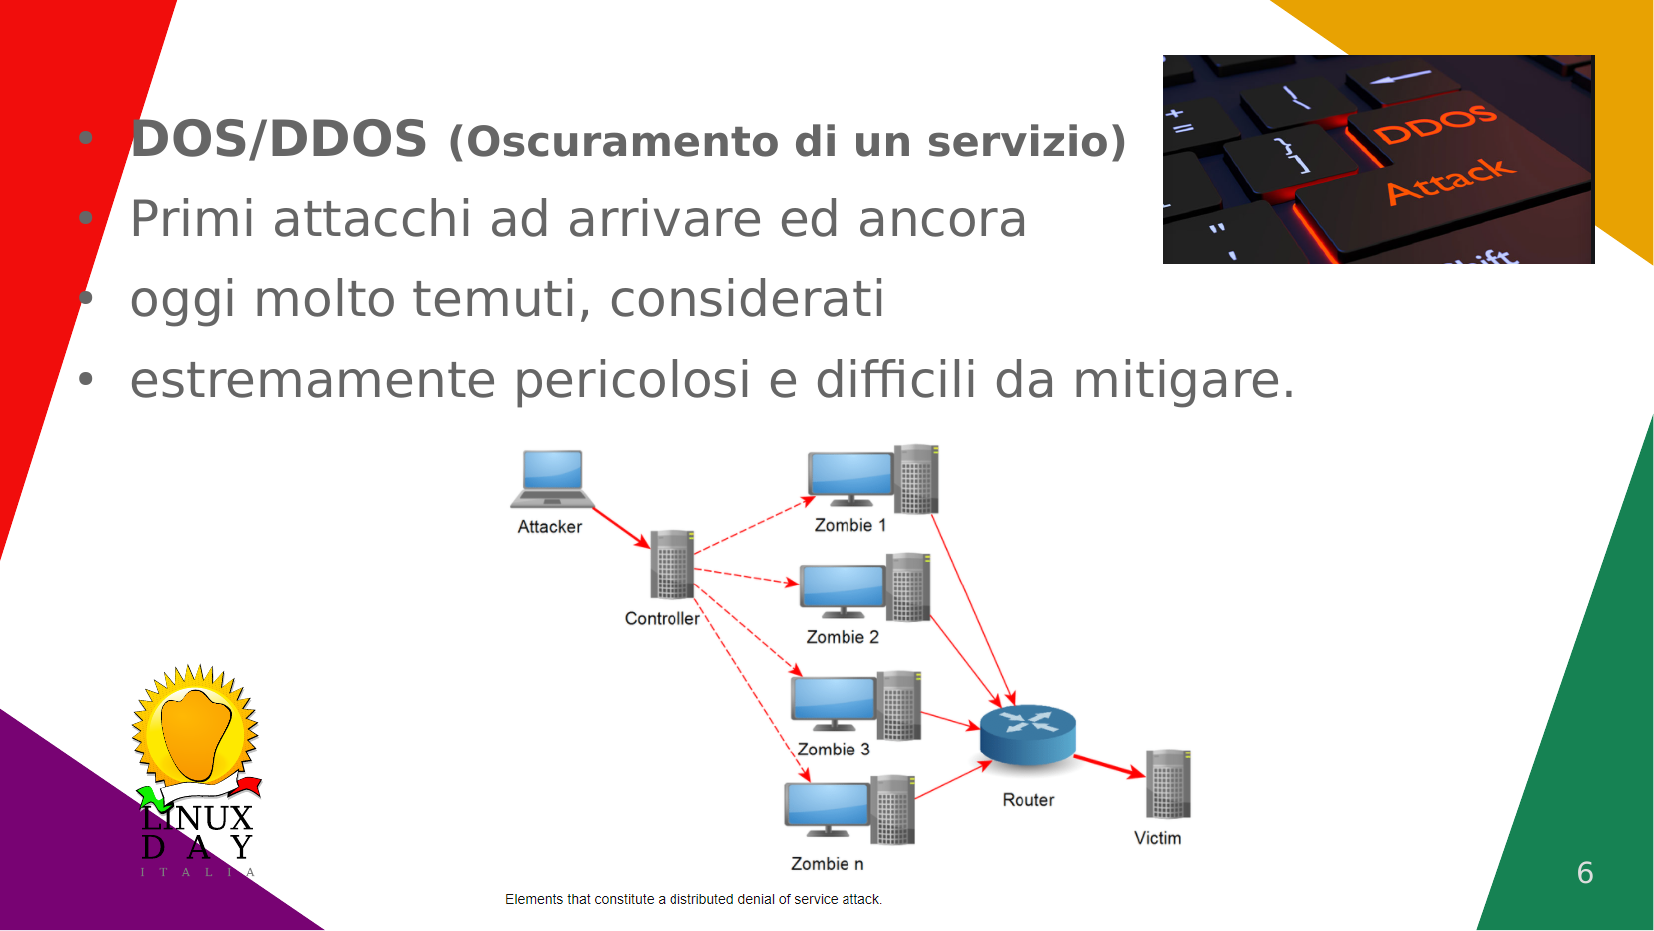

# DOS/DDOS (Oscuramento di un servizio)
Primi attacchi ad arrivare ed ancora
oggi molto temuti, considerati
estremamente pericolosi e difficili da mitigare.
6